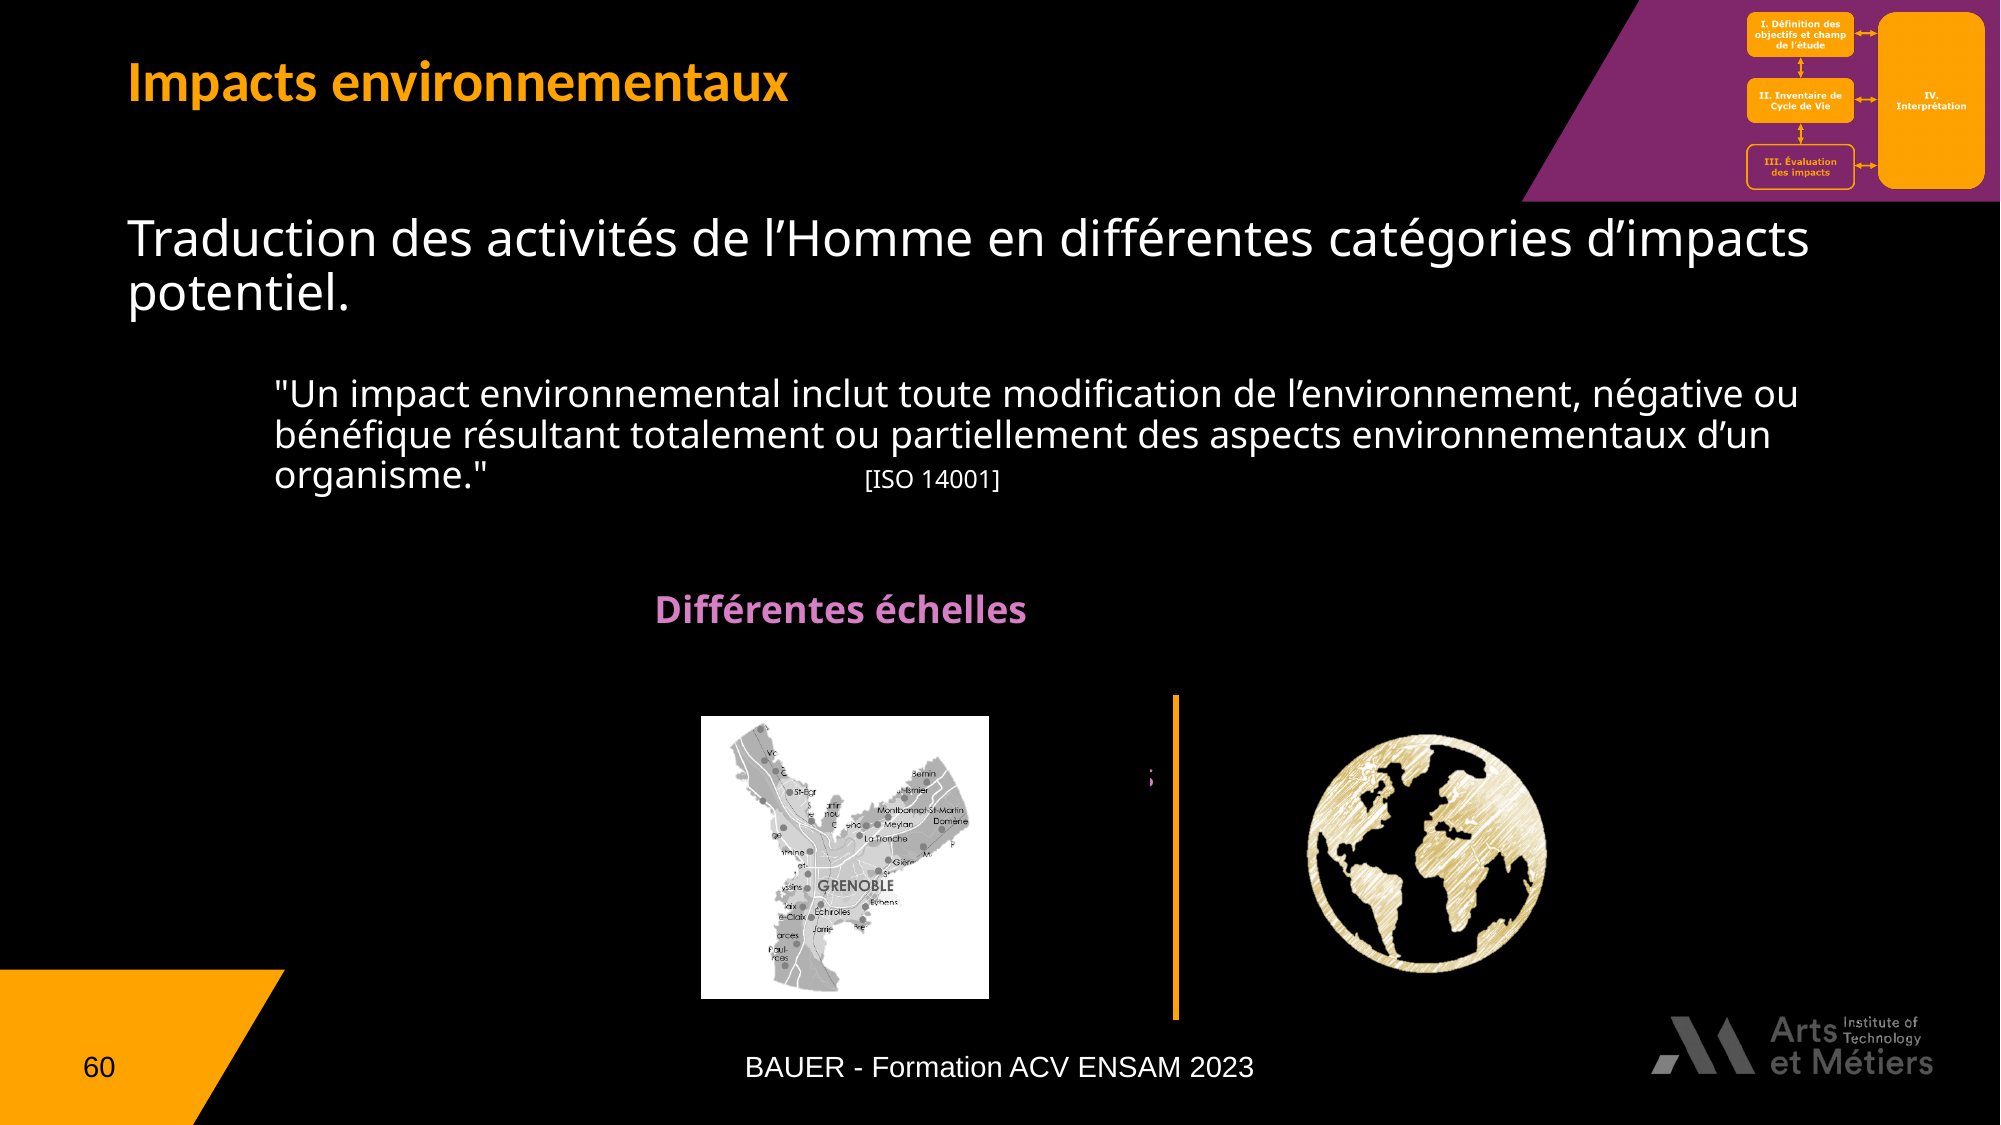

# Impacts environnementaux
Traduction des activités de l’Homme en différentes catégories d’impacts potentiel.
"Un impact environnemental inclut toute modification de l’environnement, négative ou bénéfique résultant totalement ou partiellement des aspects environnementaux d’un organisme." 					[ISO 14001]
Différentes échelles
Impacts globaux
Changement climatique
Destruction de la couche d'ozone
Epuisement ressources naturelles
Impacts locaux
Pic d'ozone (photochimique)
Acidification de l'air, eau, sols
Eutrophisation de l'eau
Ecotoxicité (air, eau)
Bruits